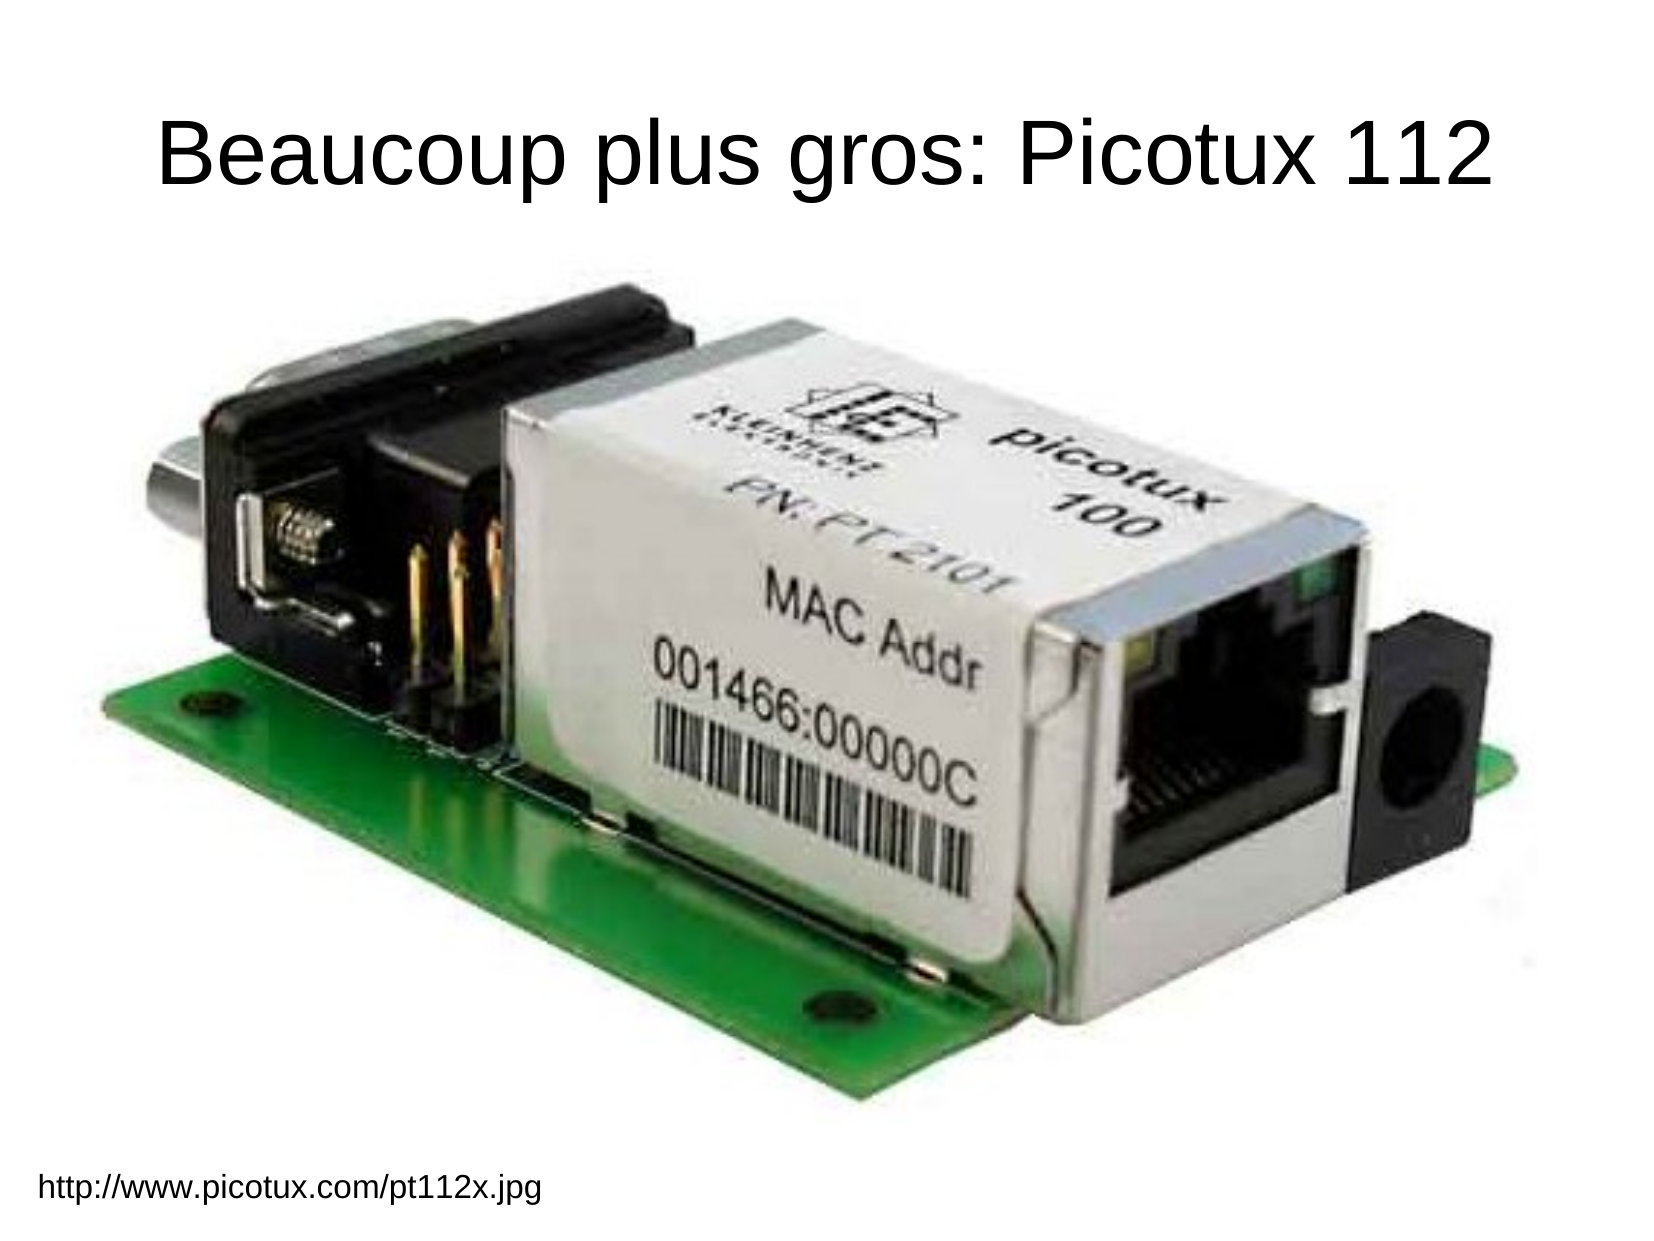

# Beaucoup plus gros: Picotux 112
http://www.picotux.com/pt112x.jpg